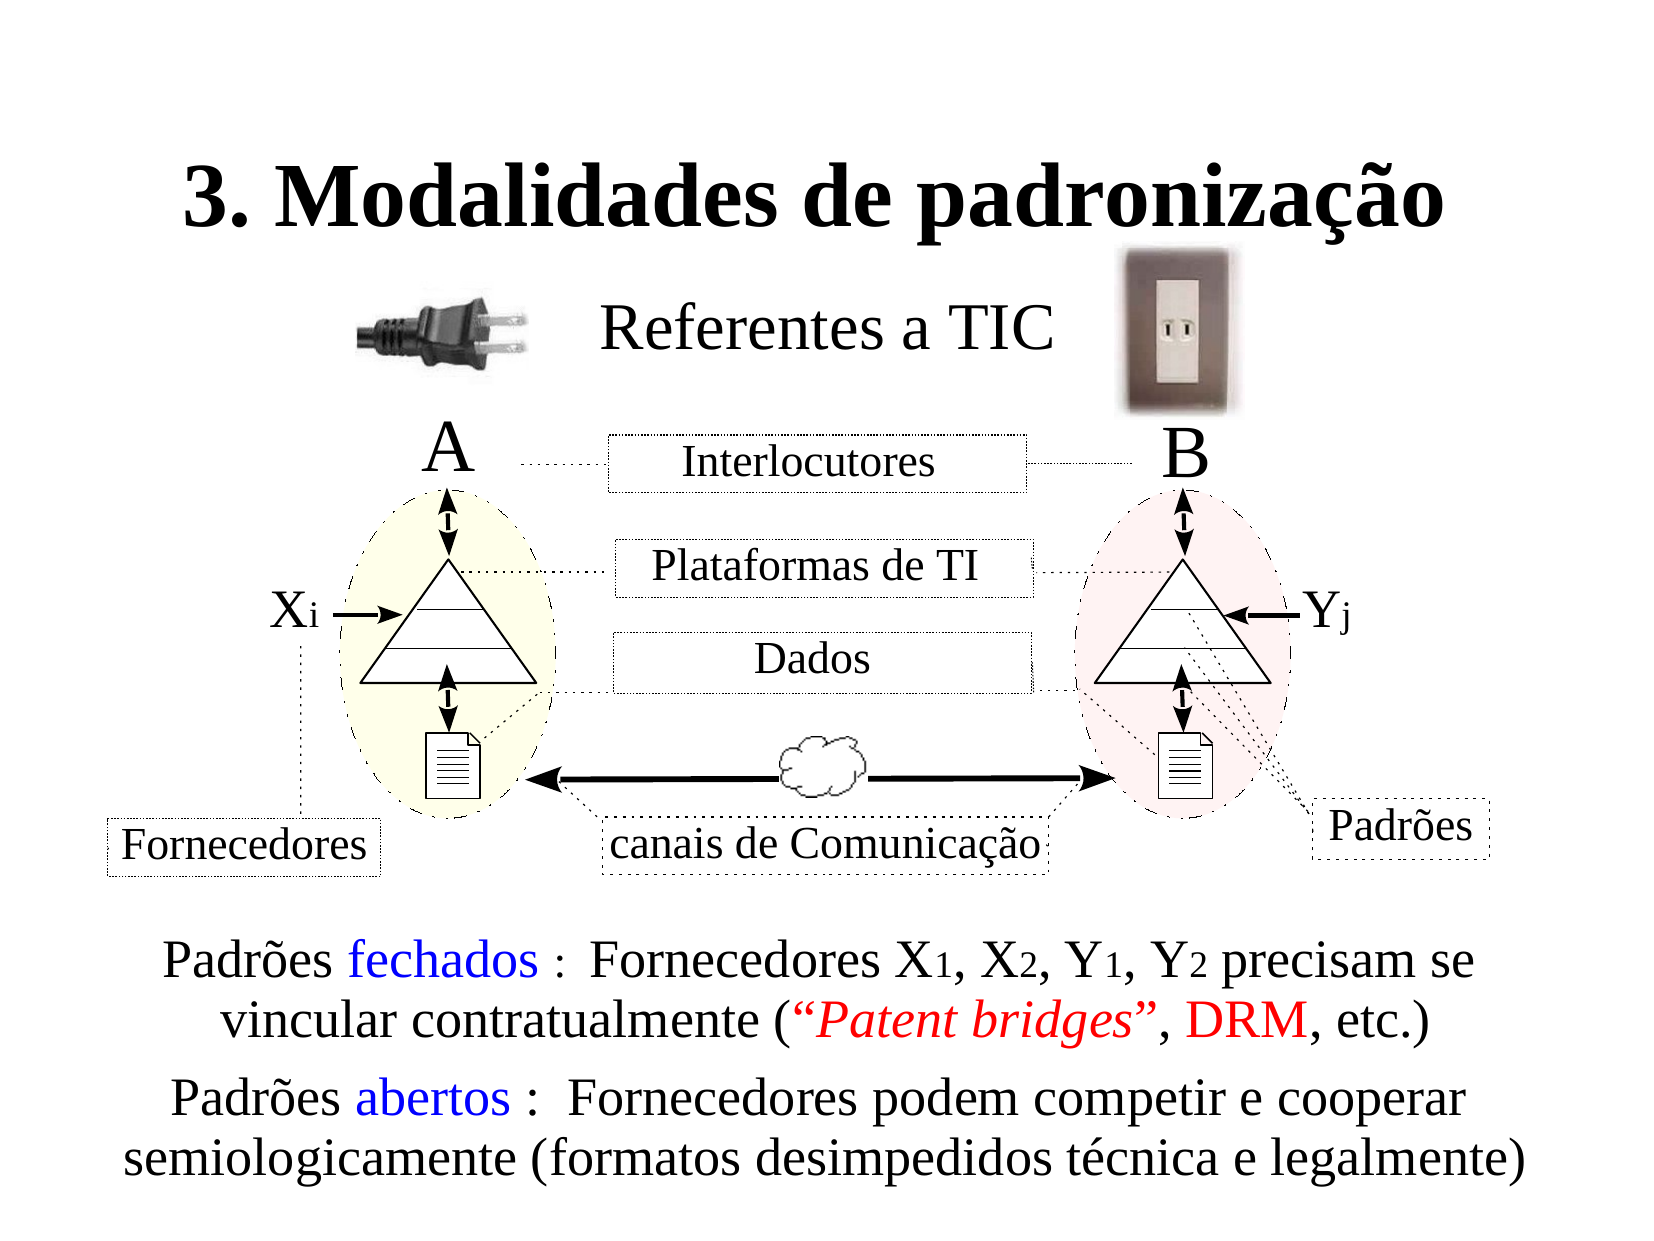

# 3. Modalidades de padronização
Referentes a TIC
A
B
Xi
Yj